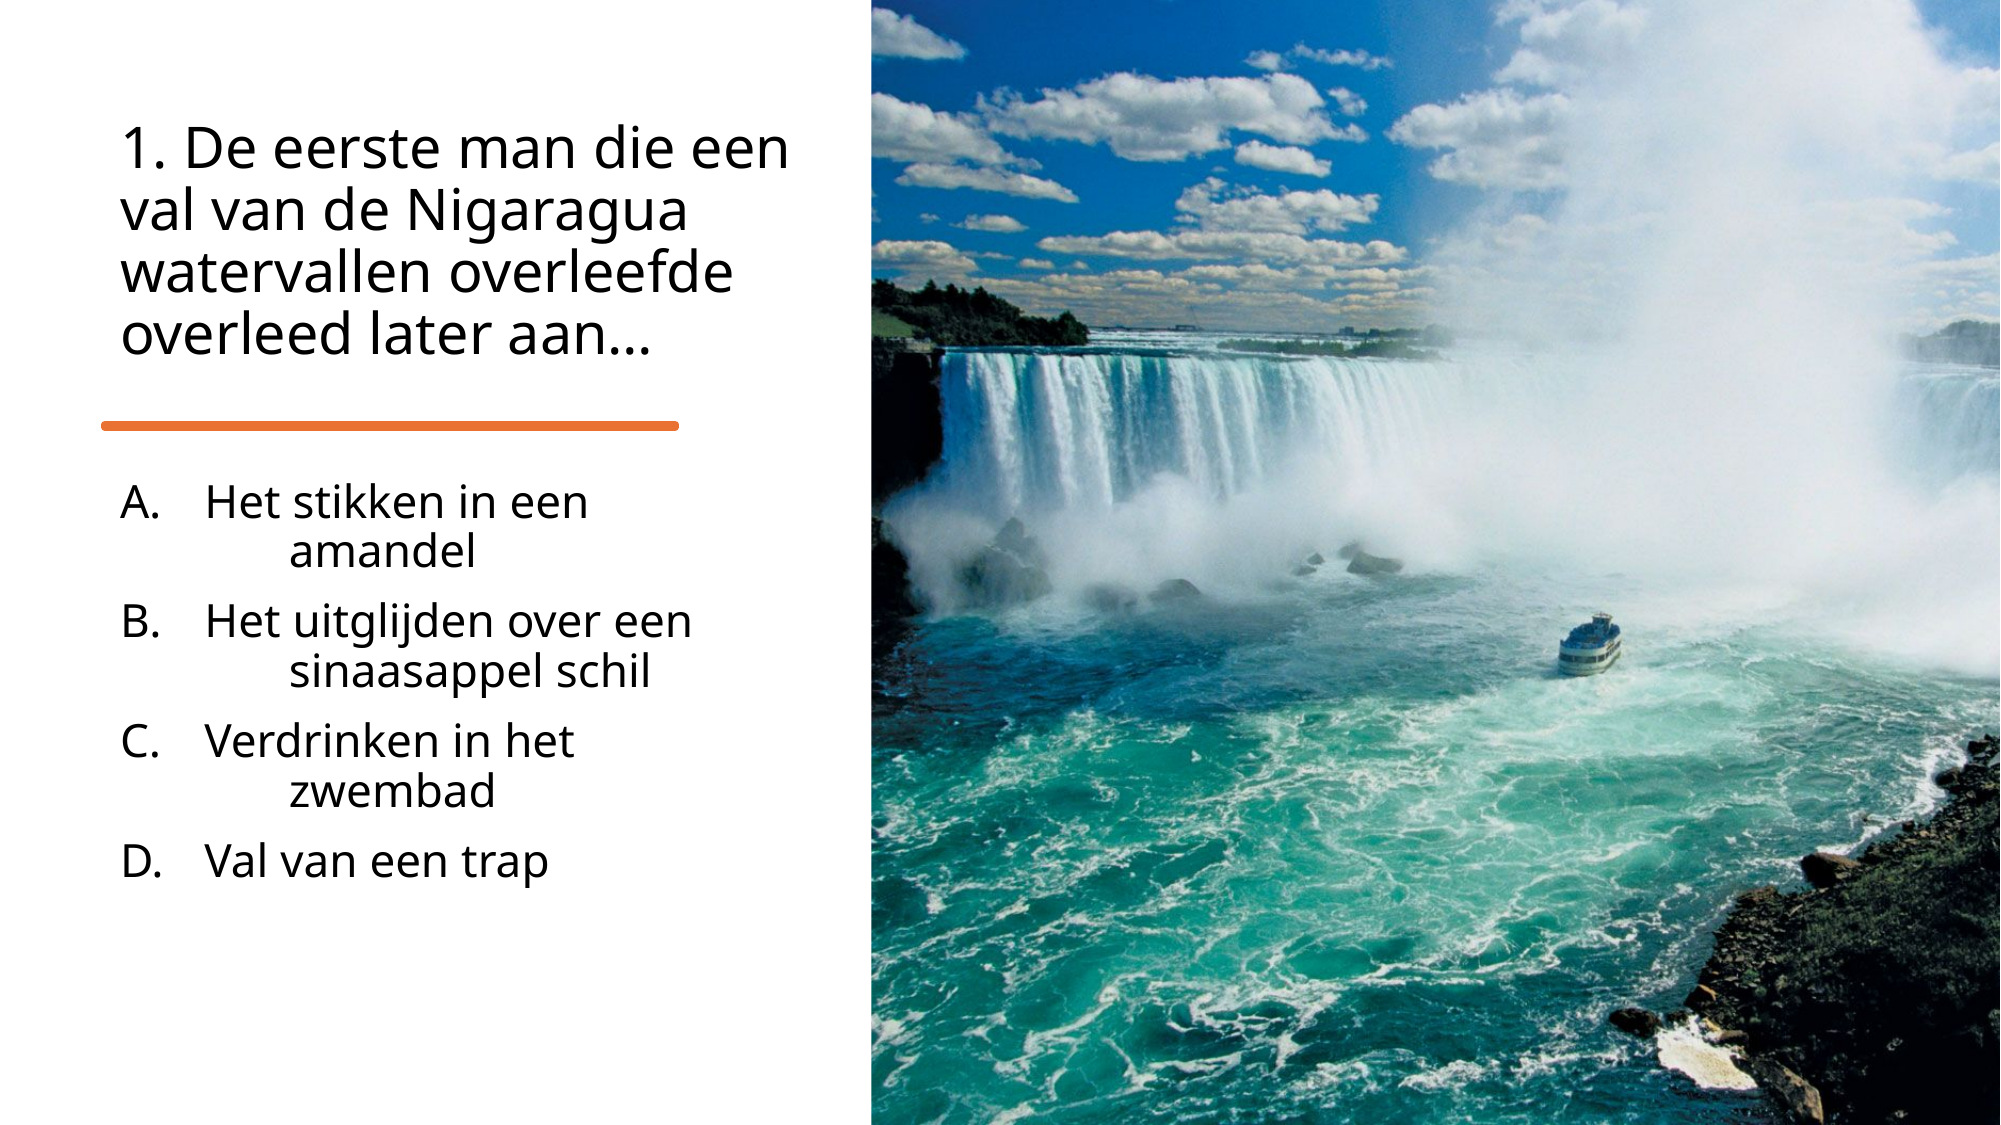

# 1. De eerste man die een val van de Nigaragua watervallen overleefde overleed later aan…
Het stikken in een amandel
Het uitglijden over een sinaasappel schil
Verdrinken in het zwembad
Val van een trap